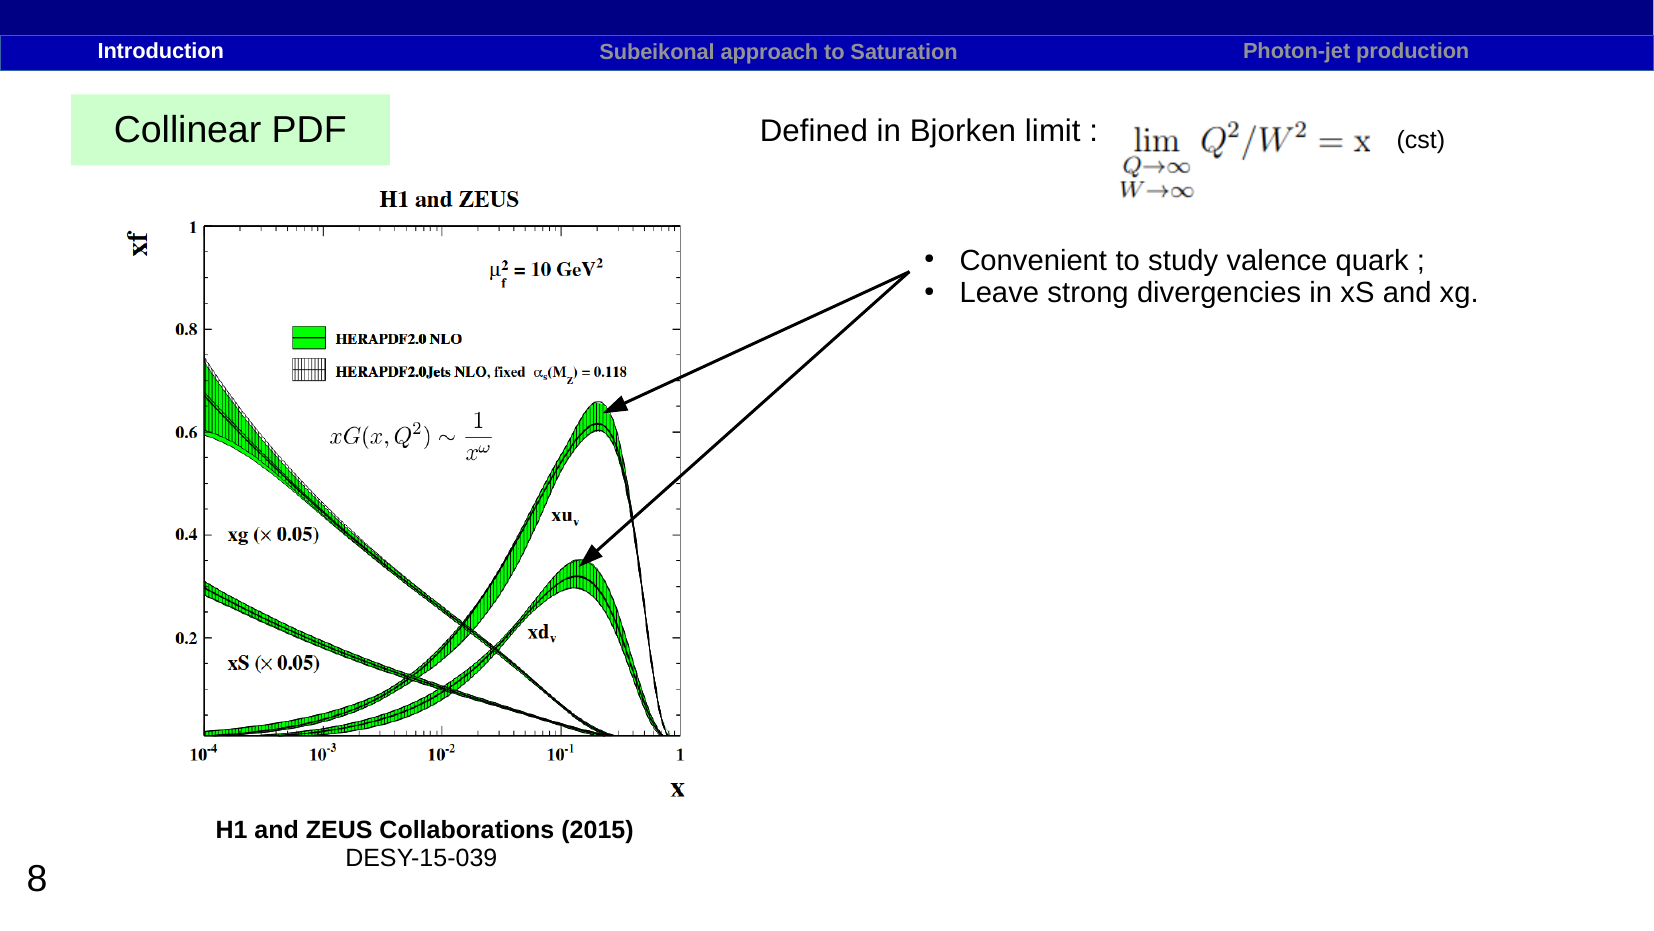

Introduction
Photon-jet production
Subeikonal approach to Saturation
Collinear PDF
Defined in Bjorken limit :
(cst)
Convenient to study valence quark ;
Leave strong divergencies in xS and xg.
H1 and ZEUS Collaborations (2015)
DESY-15-039